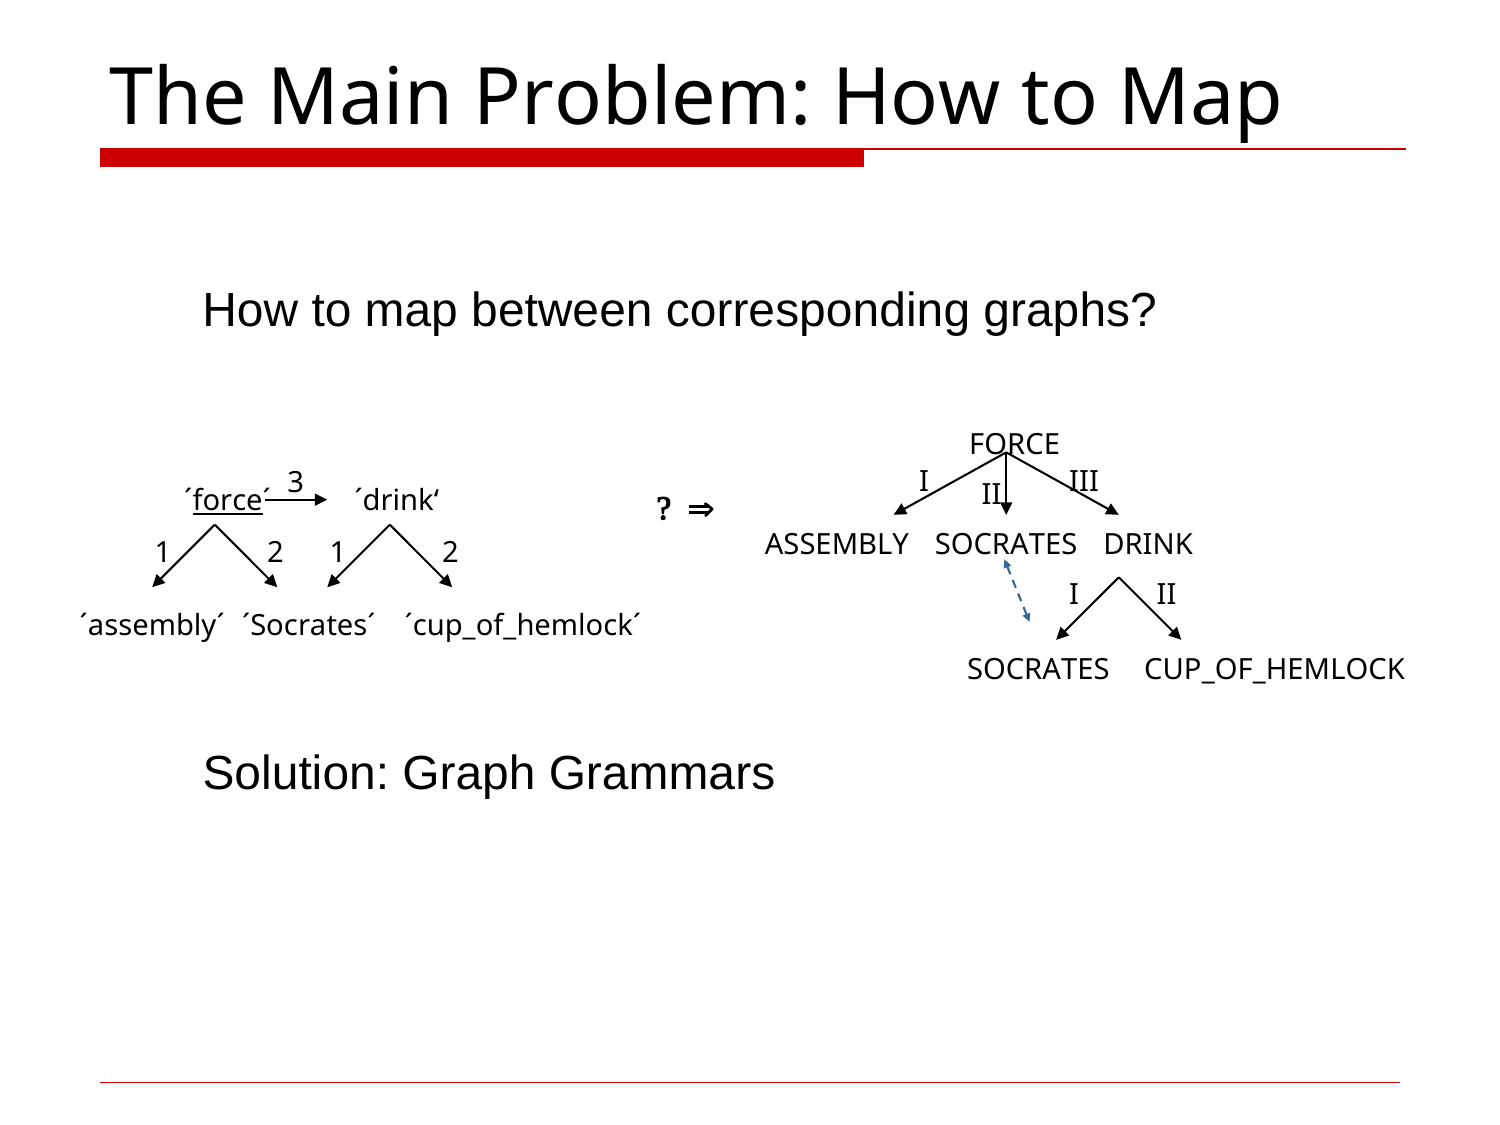

# The Main Problem: How to Map
How to map between corresponding graphs?
FORCE
I
III
II
ASSEMBLY
SOCRATES
DRINK
I
II
SOCRATES
CUP_OF_HEMLOCK
3
´force´
´drink‘
1
2
1
2
´assembly´
´Socrates´
´cup_of_hemlock´

Solution: Graph Grammars